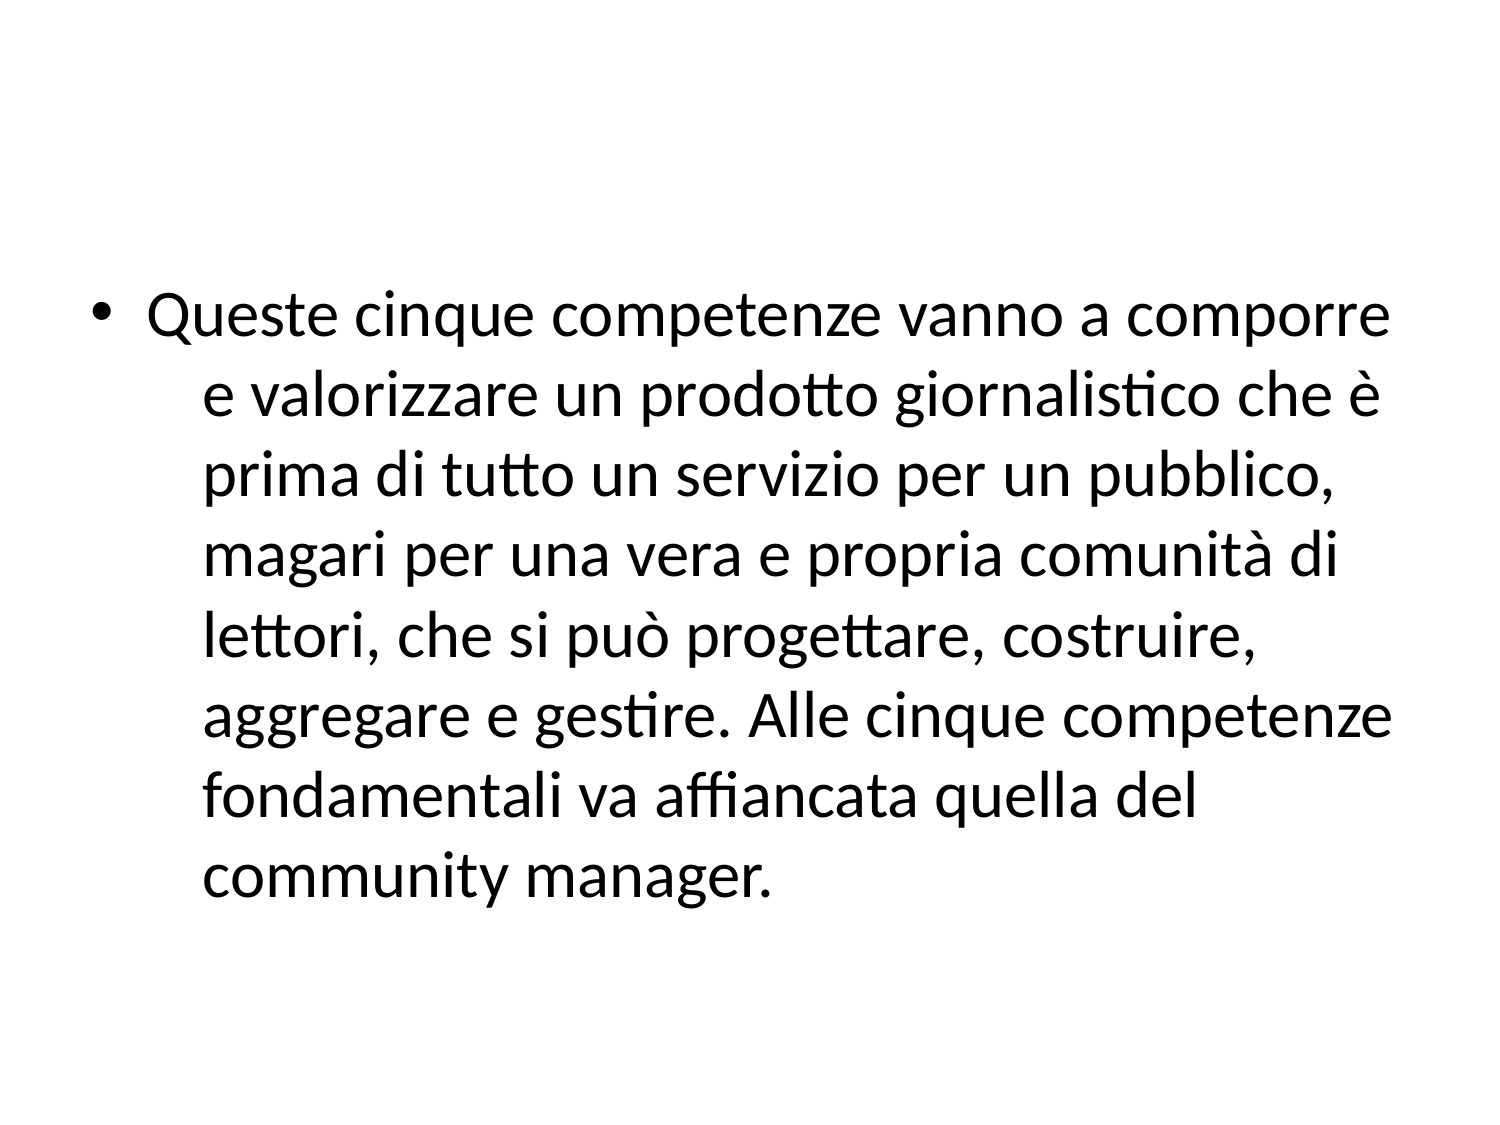

#
Queste cinque competenze vanno a comporre e valorizzare un prodotto giornalistico che è prima di tutto un servizio per un pubblico, magari per una vera e propria comunità di lettori, che si può progettare, costruire, aggregare e gestire. Alle cinque competenze fondamentali va affiancata quella del community manager.